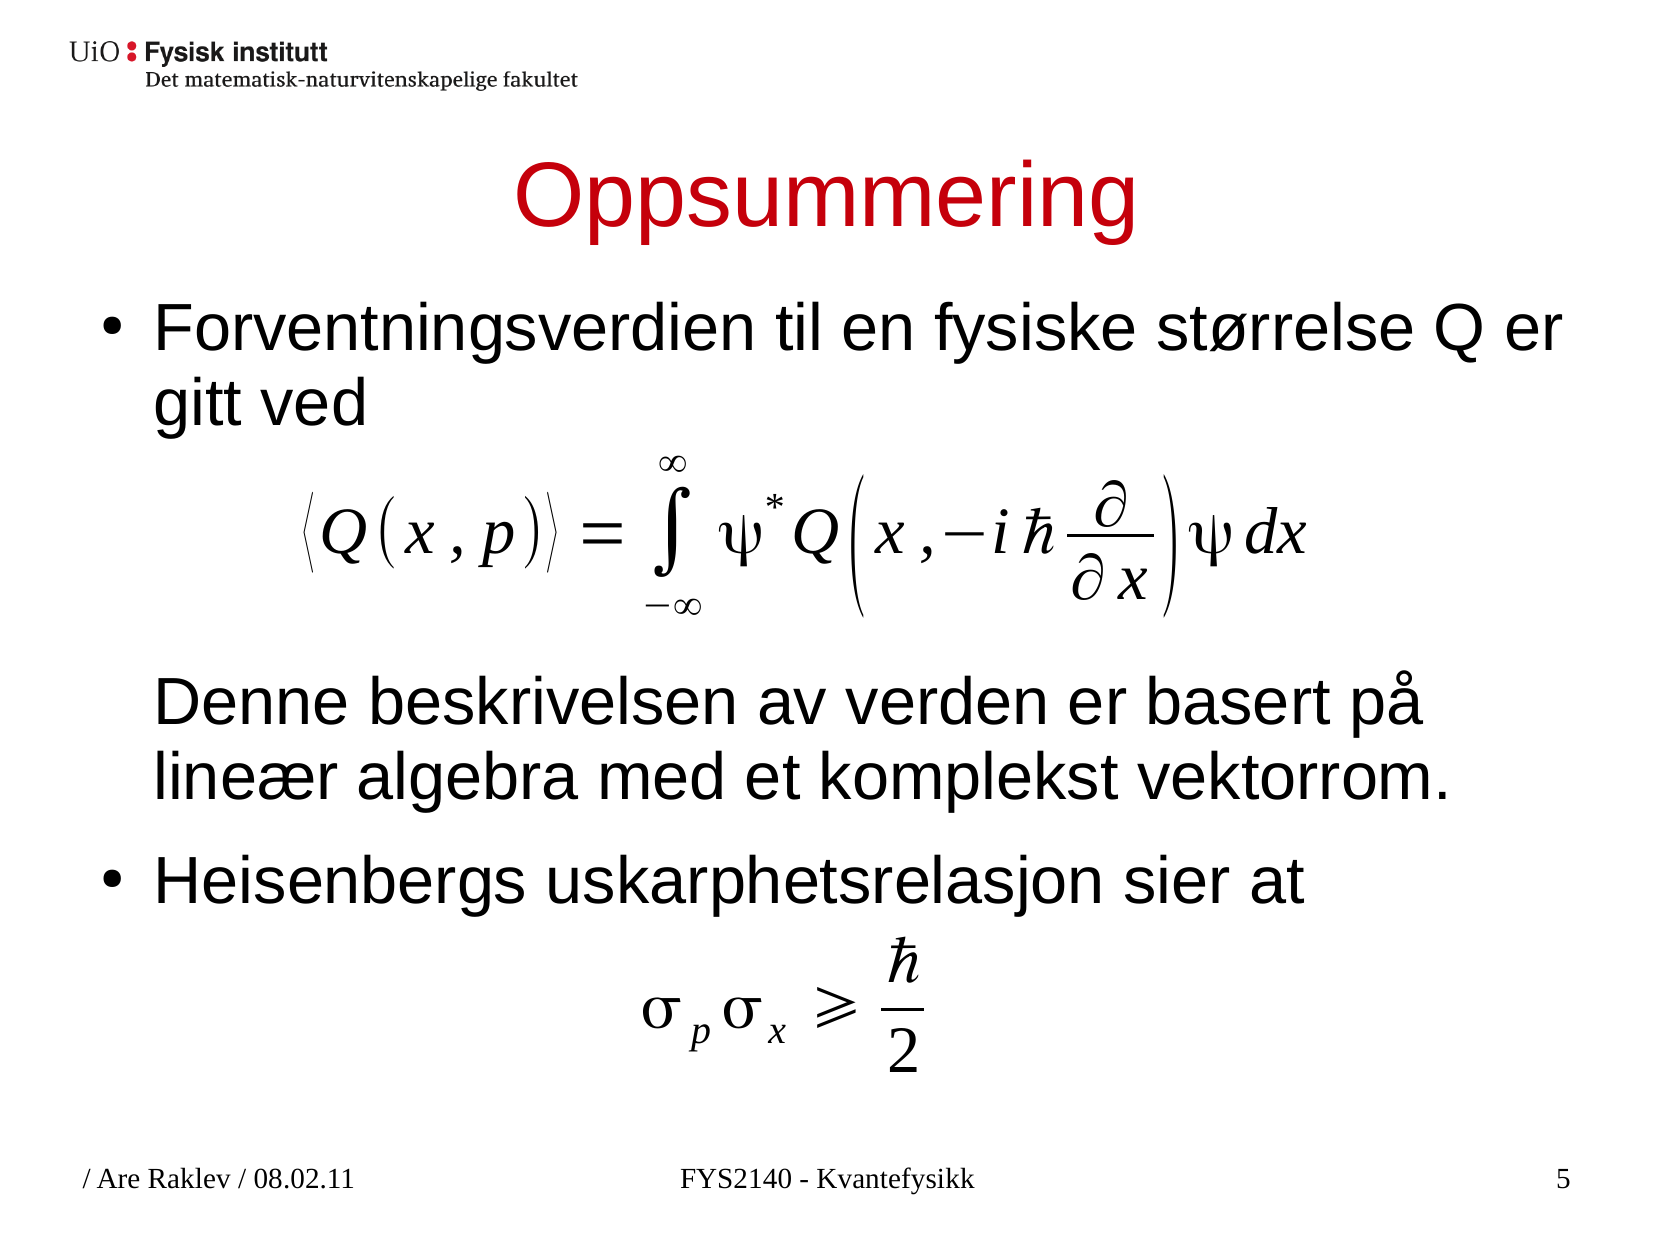

# Oppsummering
Forventningsverdien til en fysiske størrelse Q er gitt ved
Denne beskrivelsen av verden er basert på lineær algebra med et komplekst vektorrom.
Heisenbergs uskarphetsrelasjon sier at
/ Are Raklev / 08.02.11
FYS2140 - Kvantefysikk
5